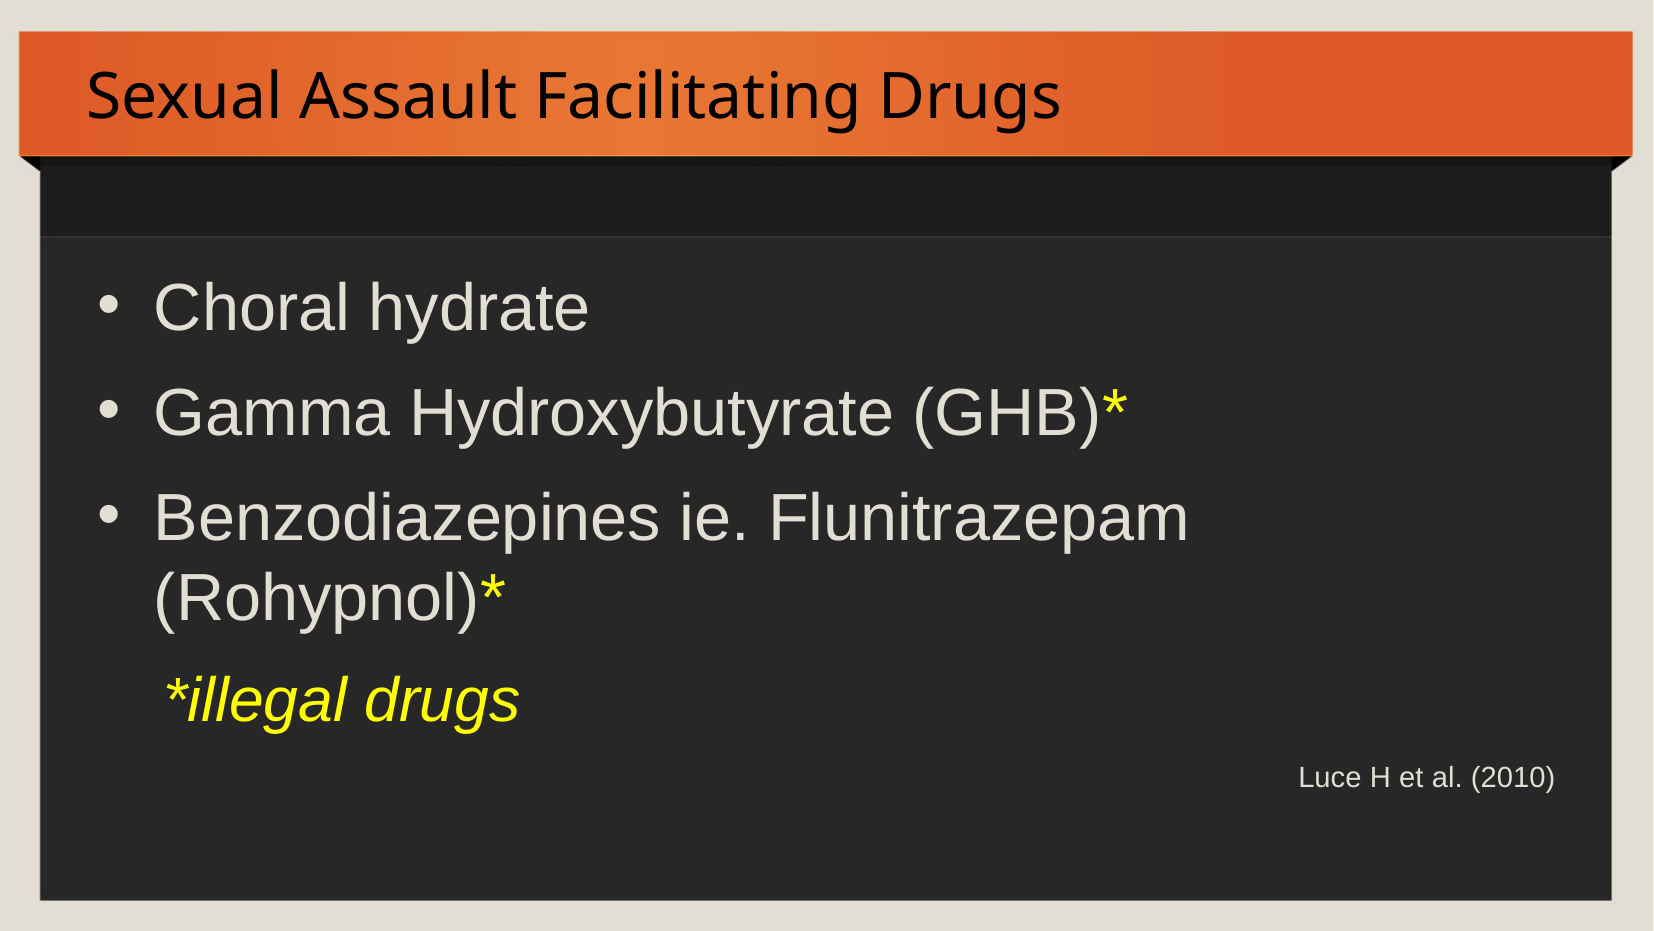

# Sexual Assault Facilitating Drugs
Choral hydrate
Gamma Hydroxybutyrate (GHB)*
Benzodiazepines ie. Flunitrazepam (Rohypnol)*
*illegal drugs
Luce H et al. (2010)